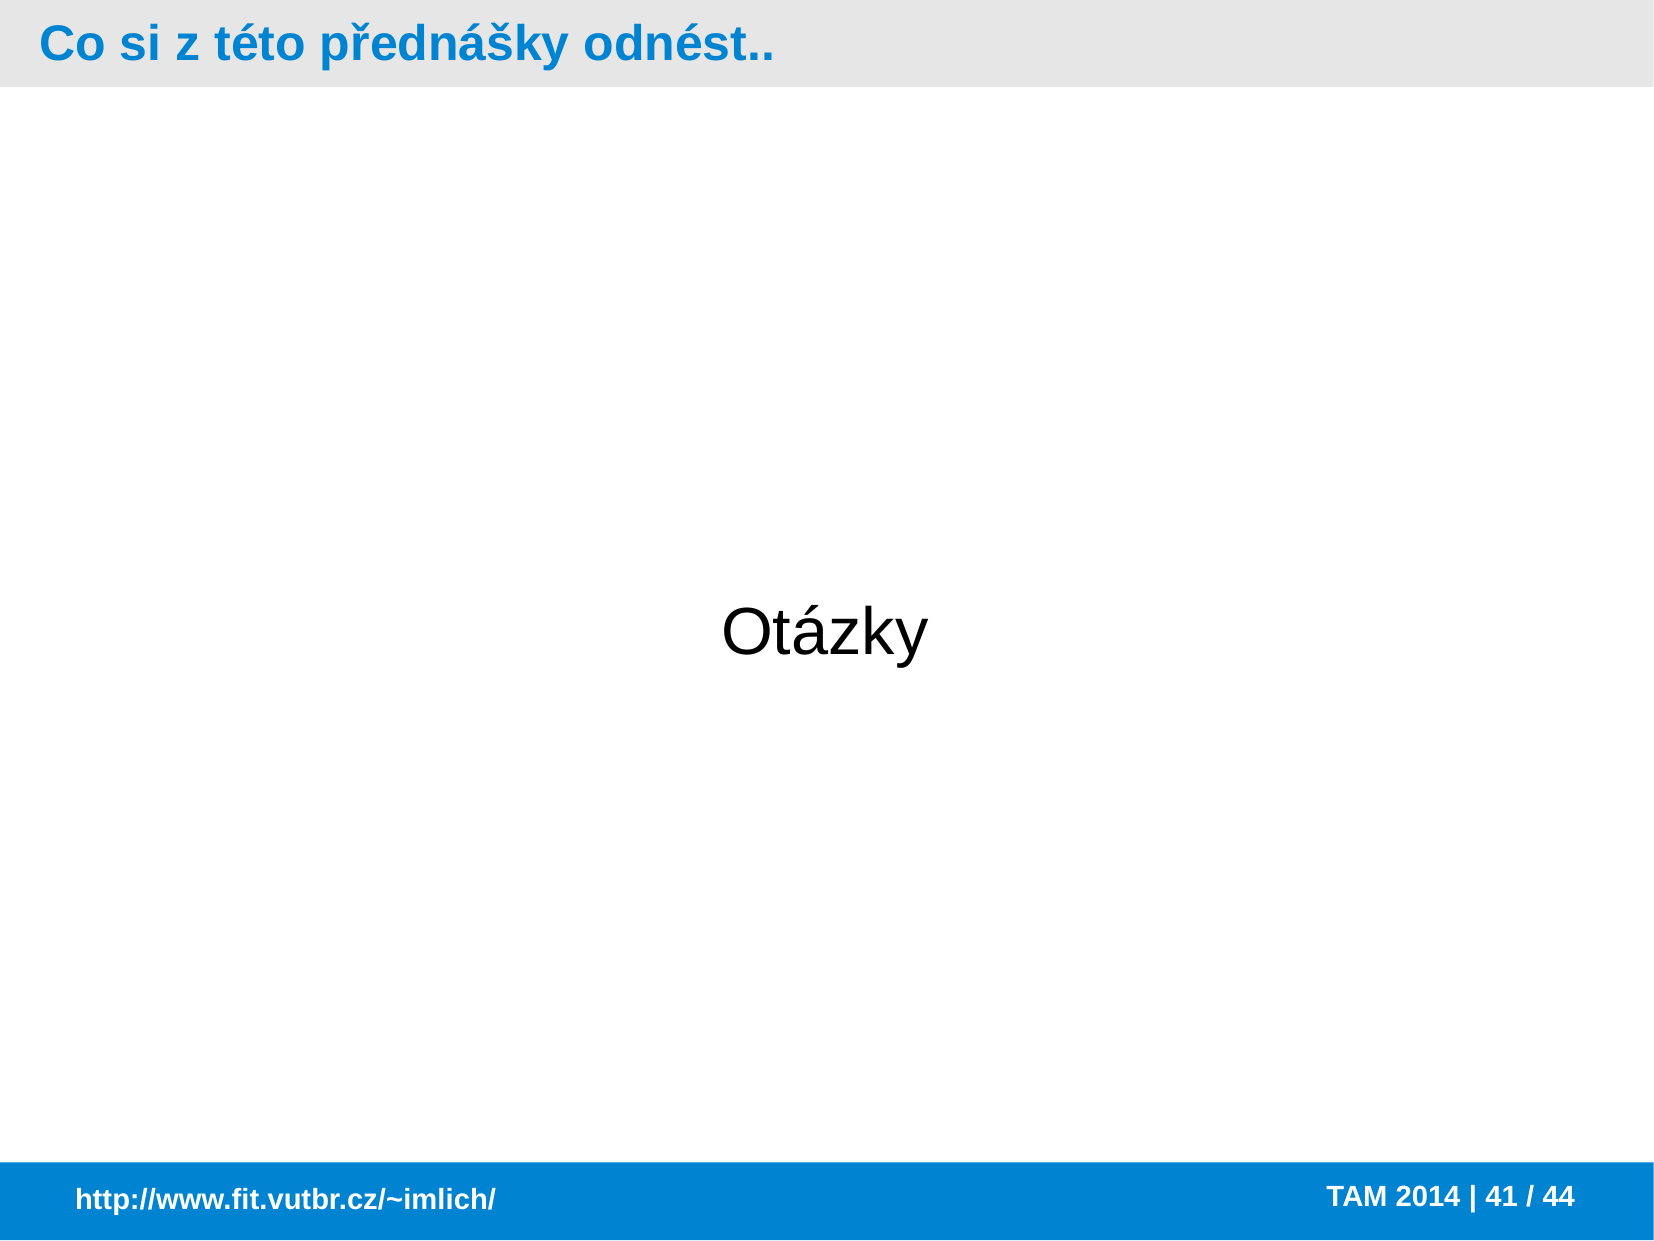

# Co si z této přednášky odnést..
Otázky